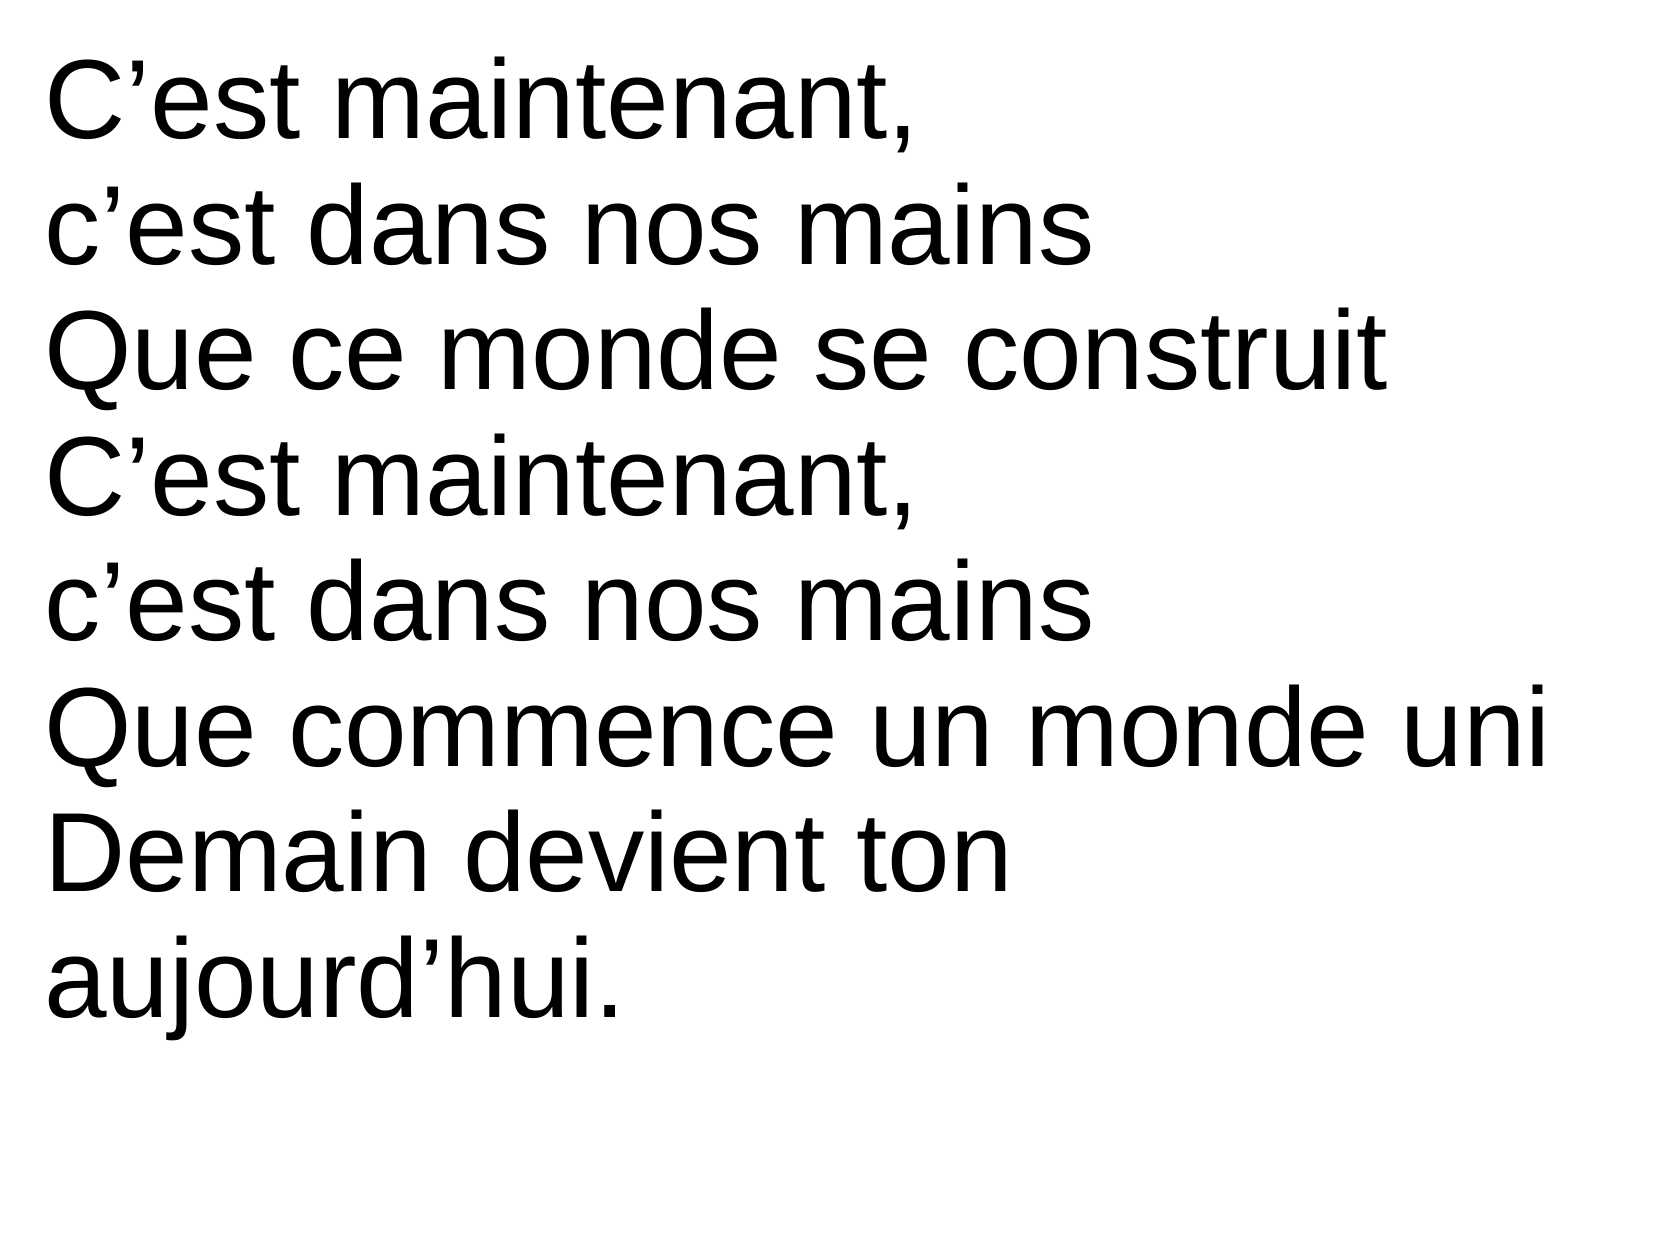

C’est maintenant,
c’est dans nos mains
Que ce monde se construit
C’est maintenant,
c’est dans nos mains
Que commence un monde uni
Demain devient ton aujourd’hui.